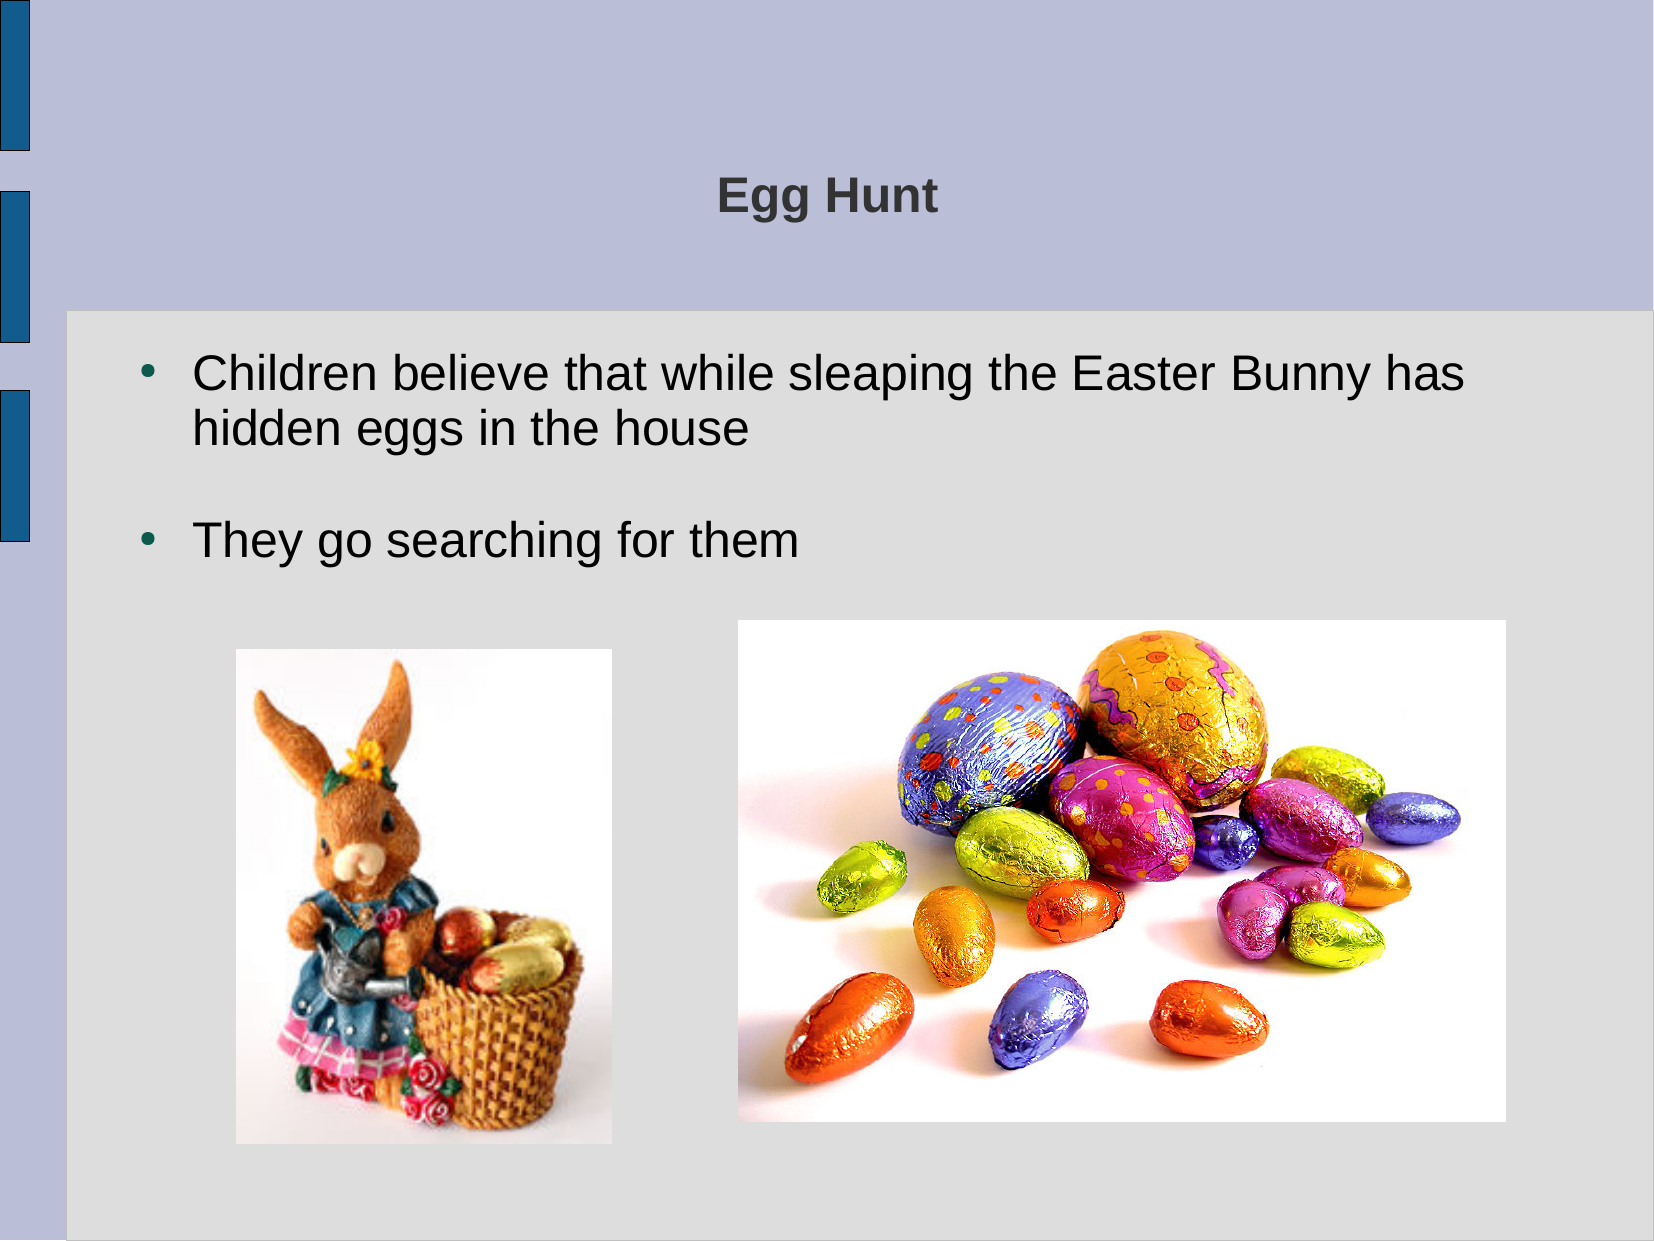

# Egg Hunt
Children believe that while sleaping the Easter Bunny has hidden eggs in the house
They go searching for them